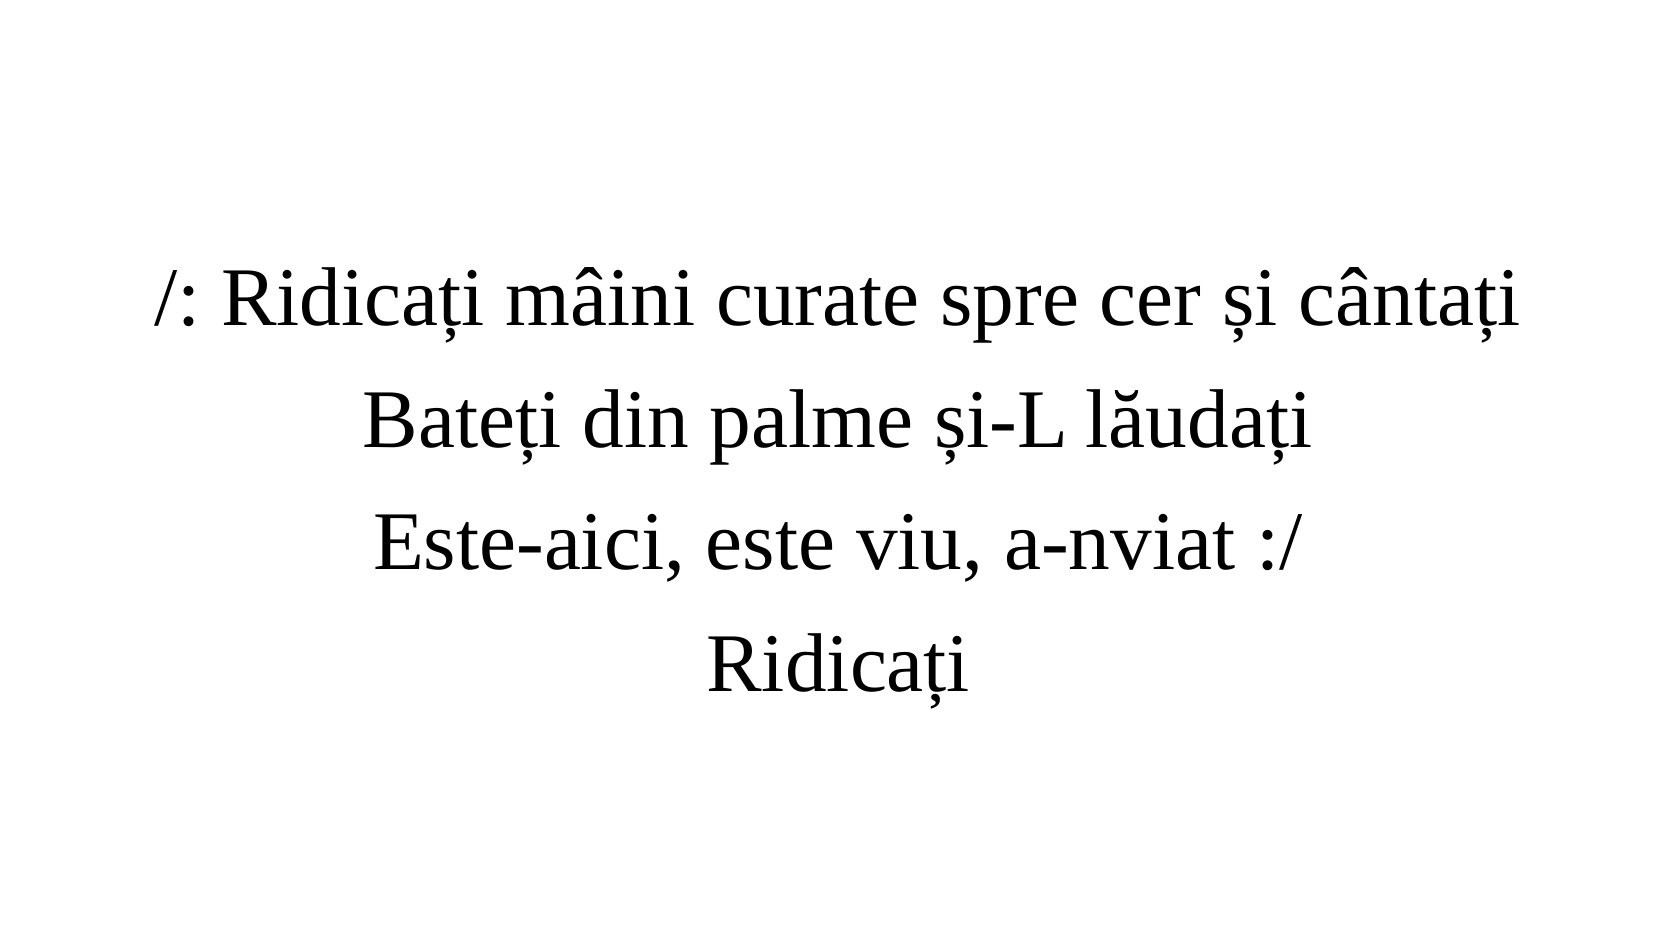

# /: Ridicați mâini curate spre cer și cântați
Bateți din palme și-L lăudați
Este-aici, este viu, a-nviat :/
Ridicați